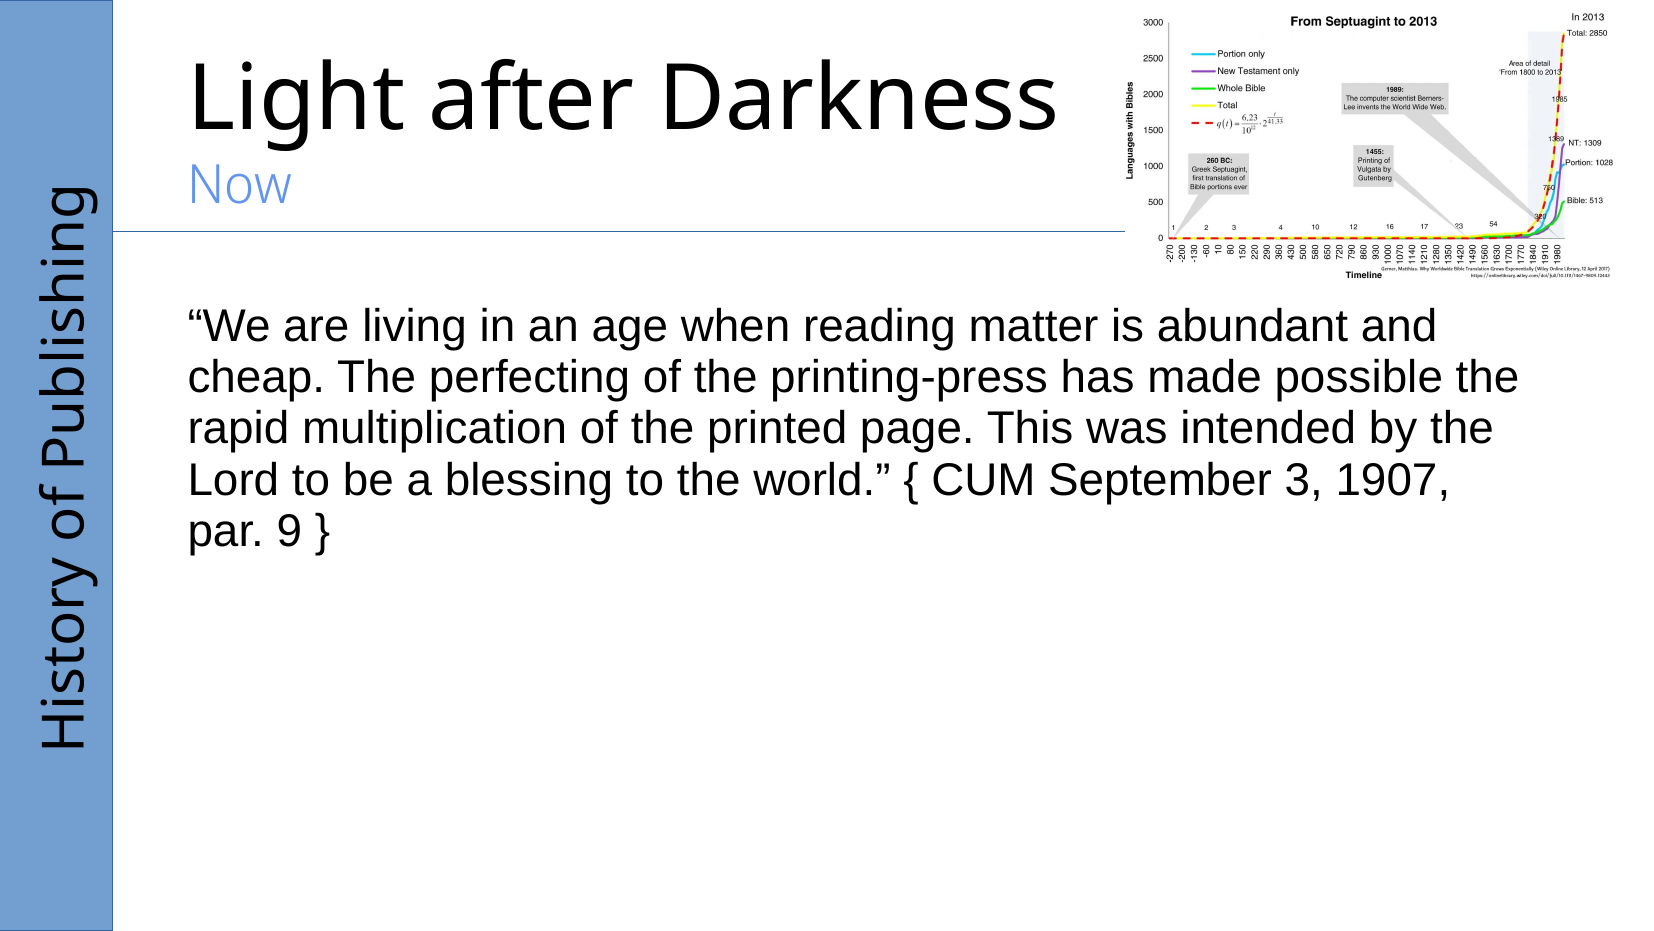

# Light after Darkness
Now
“We are living in an age when reading matter is abundant and cheap. The perfecting of the printing-press has made possible the rapid multiplication of the printed page. This was intended by the Lord to be a blessing to the world.” { CUM September 3, 1907, par. 9 }
History of Publishing